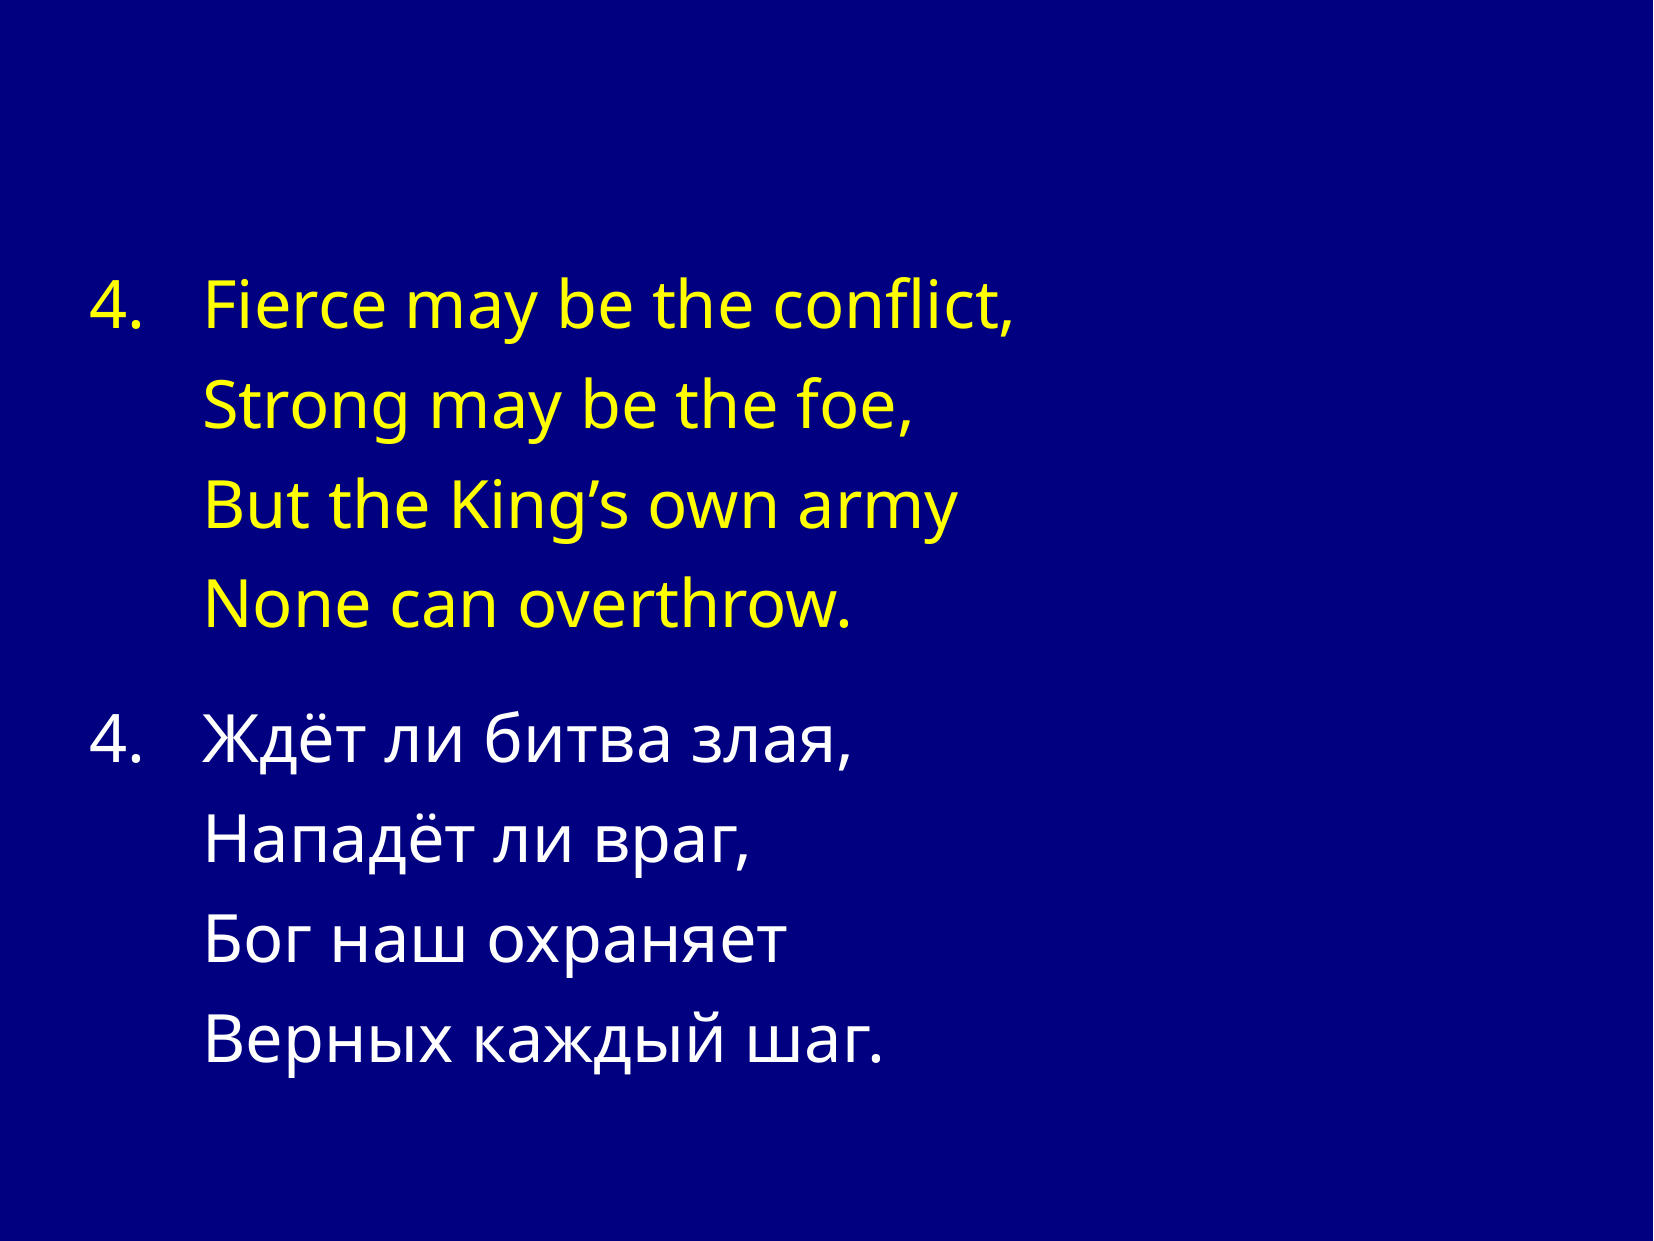

4.	Fierce may be the conflict,
	Strong may be the foe,
	But the King’s own army
	None can overthrow.
4.	Ждёт ли битва злая,
	Нападёт ли враг,
	Бог наш охраняет
	Верных каждый шаг.